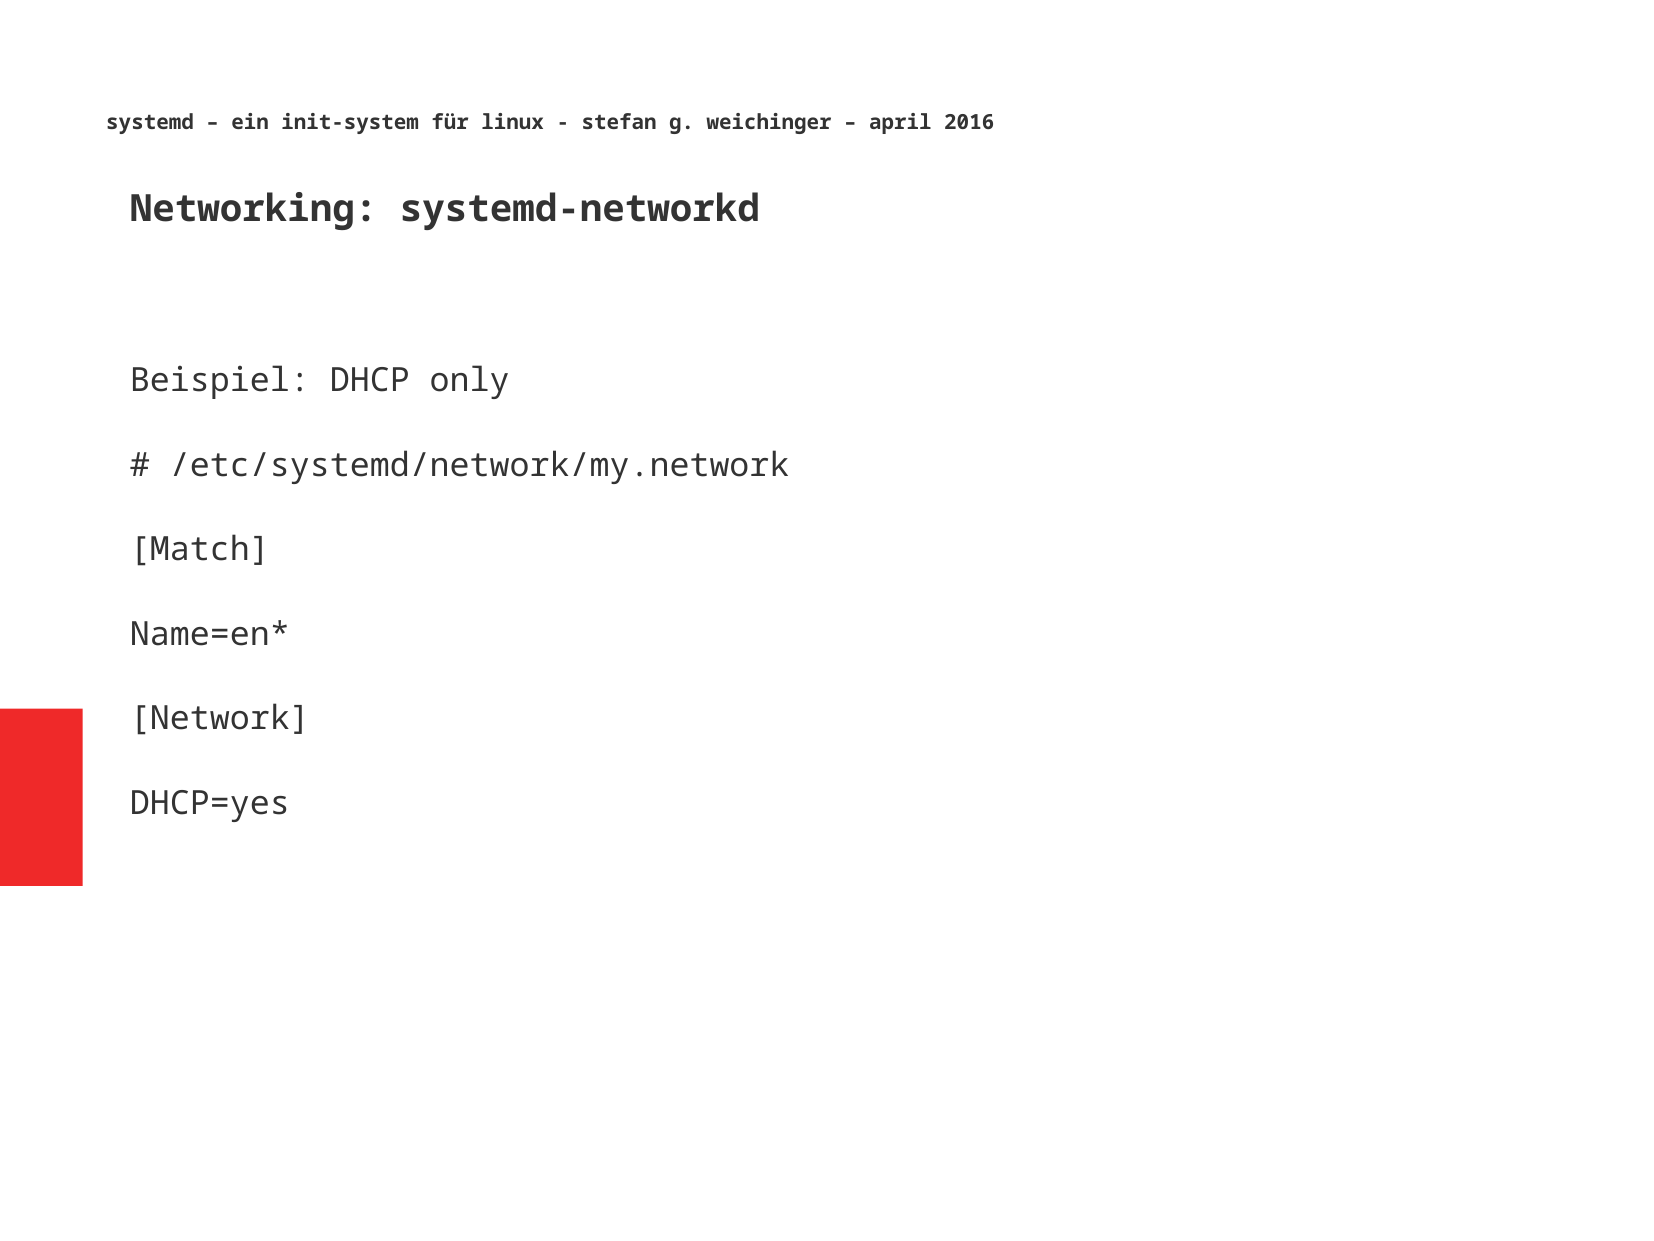

# systemd – ein init-system für linux - stefan g. weichinger – april 2016
Networking: systemd-networkd
Beispiel: DHCP only
# /etc/systemd/network/my.network
[Match]
Name=en*
[Network]
DHCP=yes